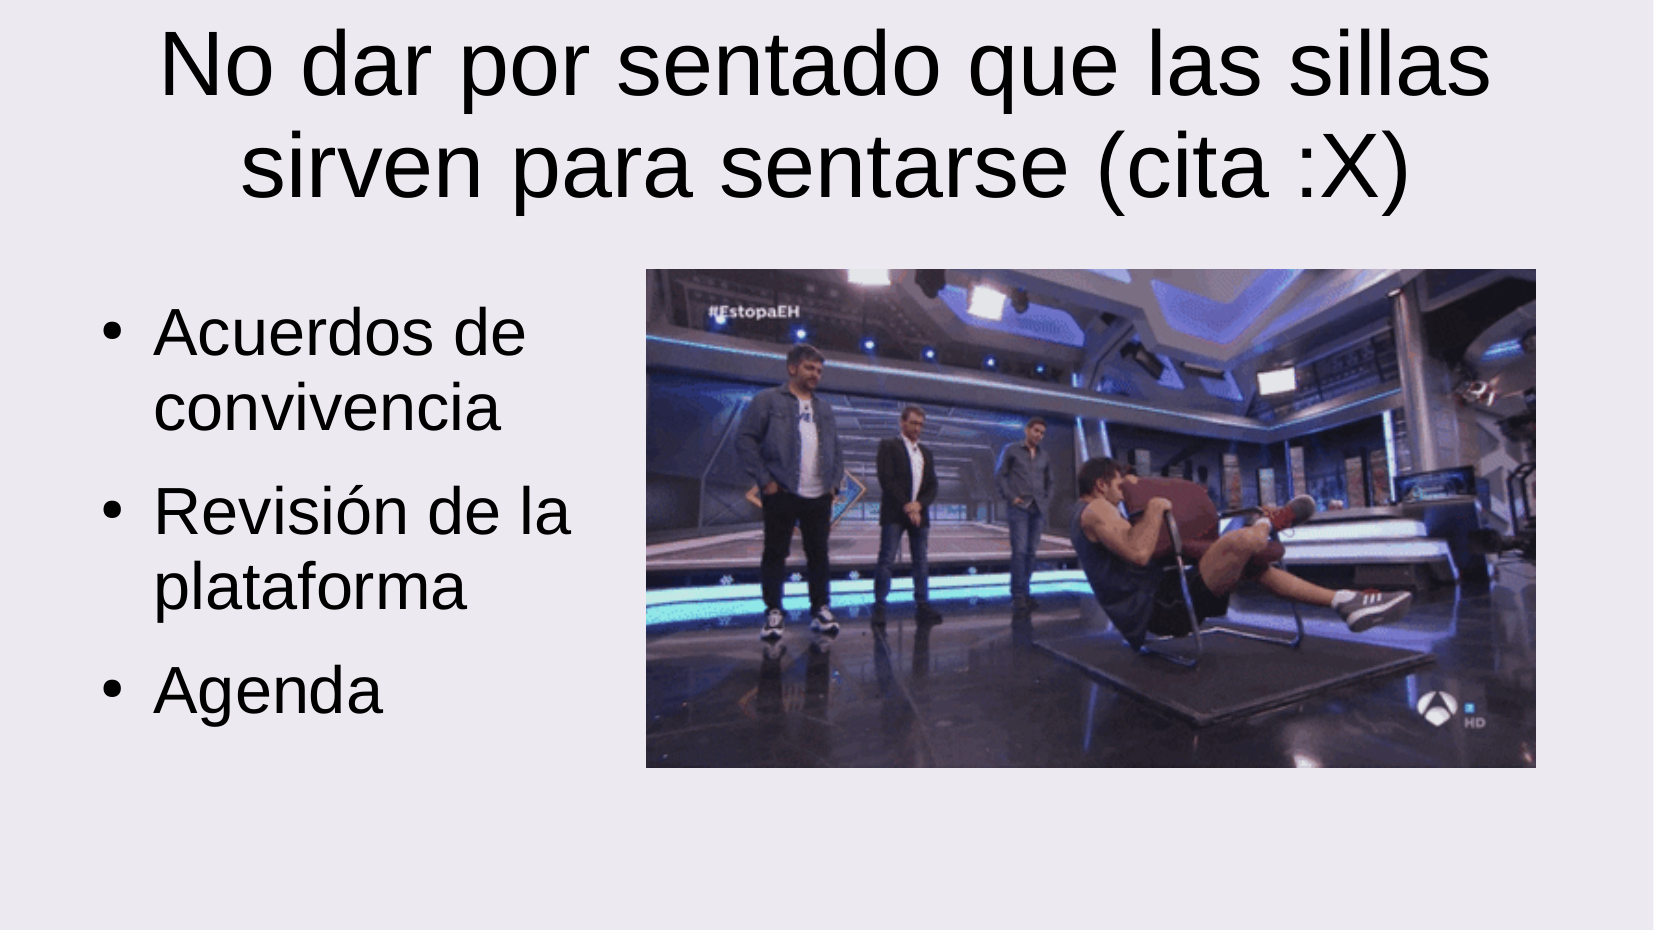

# No dar por sentado que las sillas sirven para sentarse (cita :X)
Acuerdos de convivencia
Revisión de la plataforma
Agenda